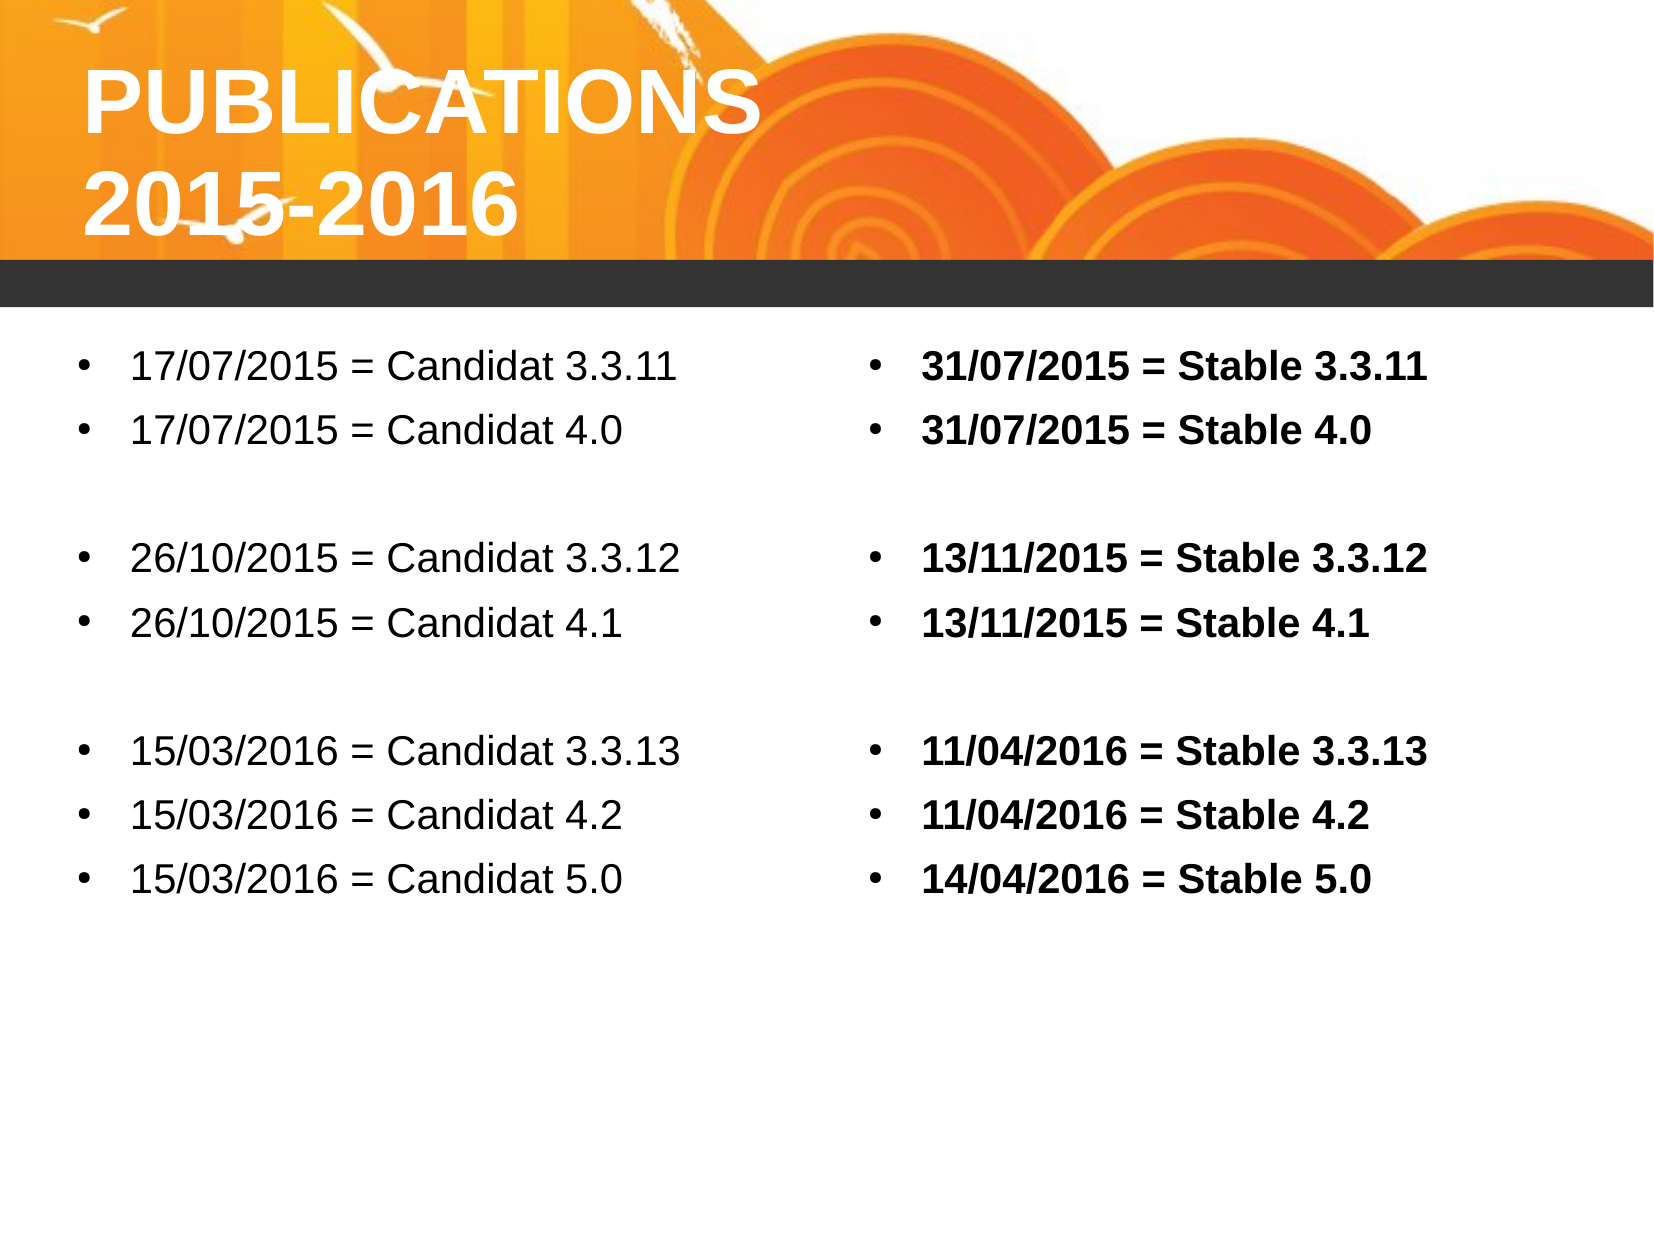

# PUBLICATIONS 2015-2016
17/07/2015 = Candidat 3.3.11
17/07/2015 = Candidat 4.0
26/10/2015 = Candidat 3.3.12
26/10/2015 = Candidat 4.1
15/03/2016 = Candidat 3.3.13
15/03/2016 = Candidat 4.2
15/03/2016 = Candidat 5.0
31/07/2015 = Stable 3.3.11
31/07/2015 = Stable 4.0
13/11/2015 = Stable 3.3.12
13/11/2015 = Stable 4.1
11/04/2016 = Stable 3.3.13
11/04/2016 = Stable 4.2
14/04/2016 = Stable 5.0